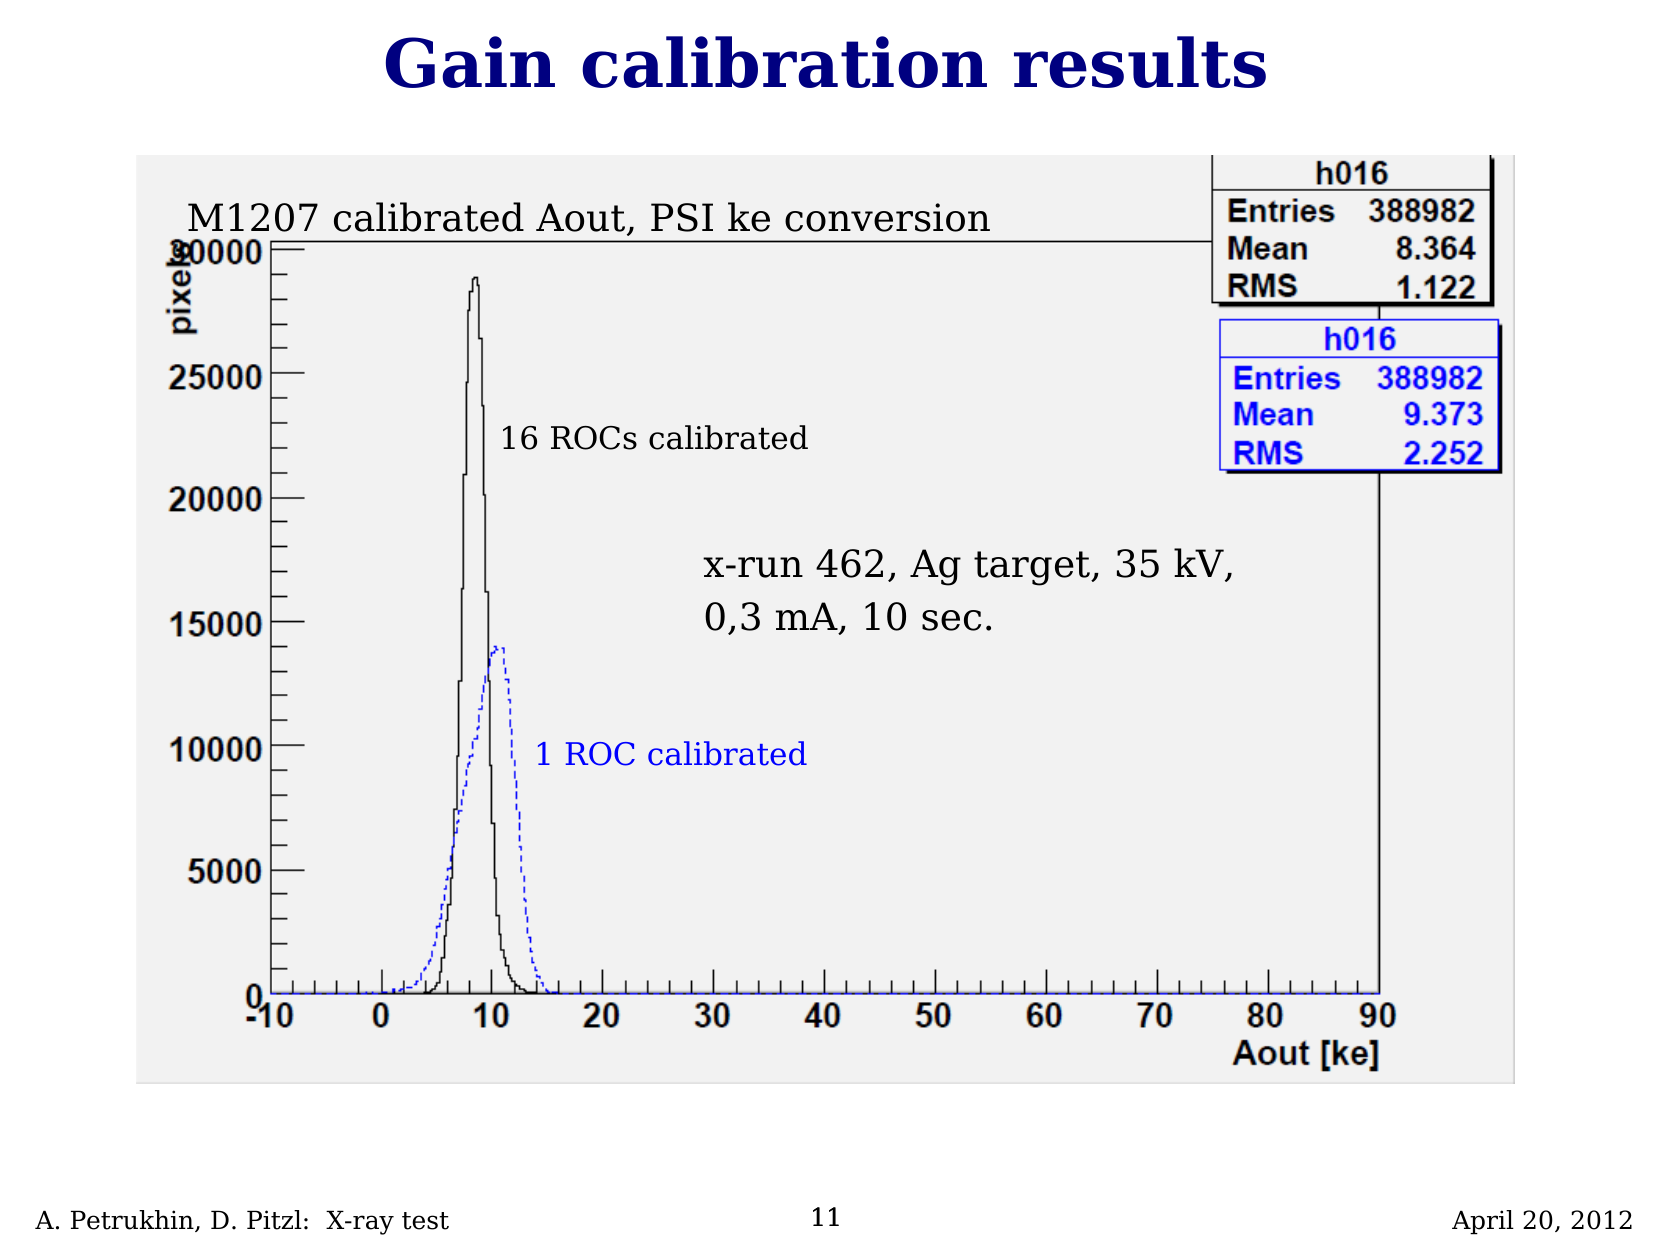

# Gain calibration results
M1207 calibrated Aout, PSI ke conversion
16 ROCs calibrated
x-run 462, Ag target, 35 kV,
0,3 mA, 10 sec.
1 ROC calibrated